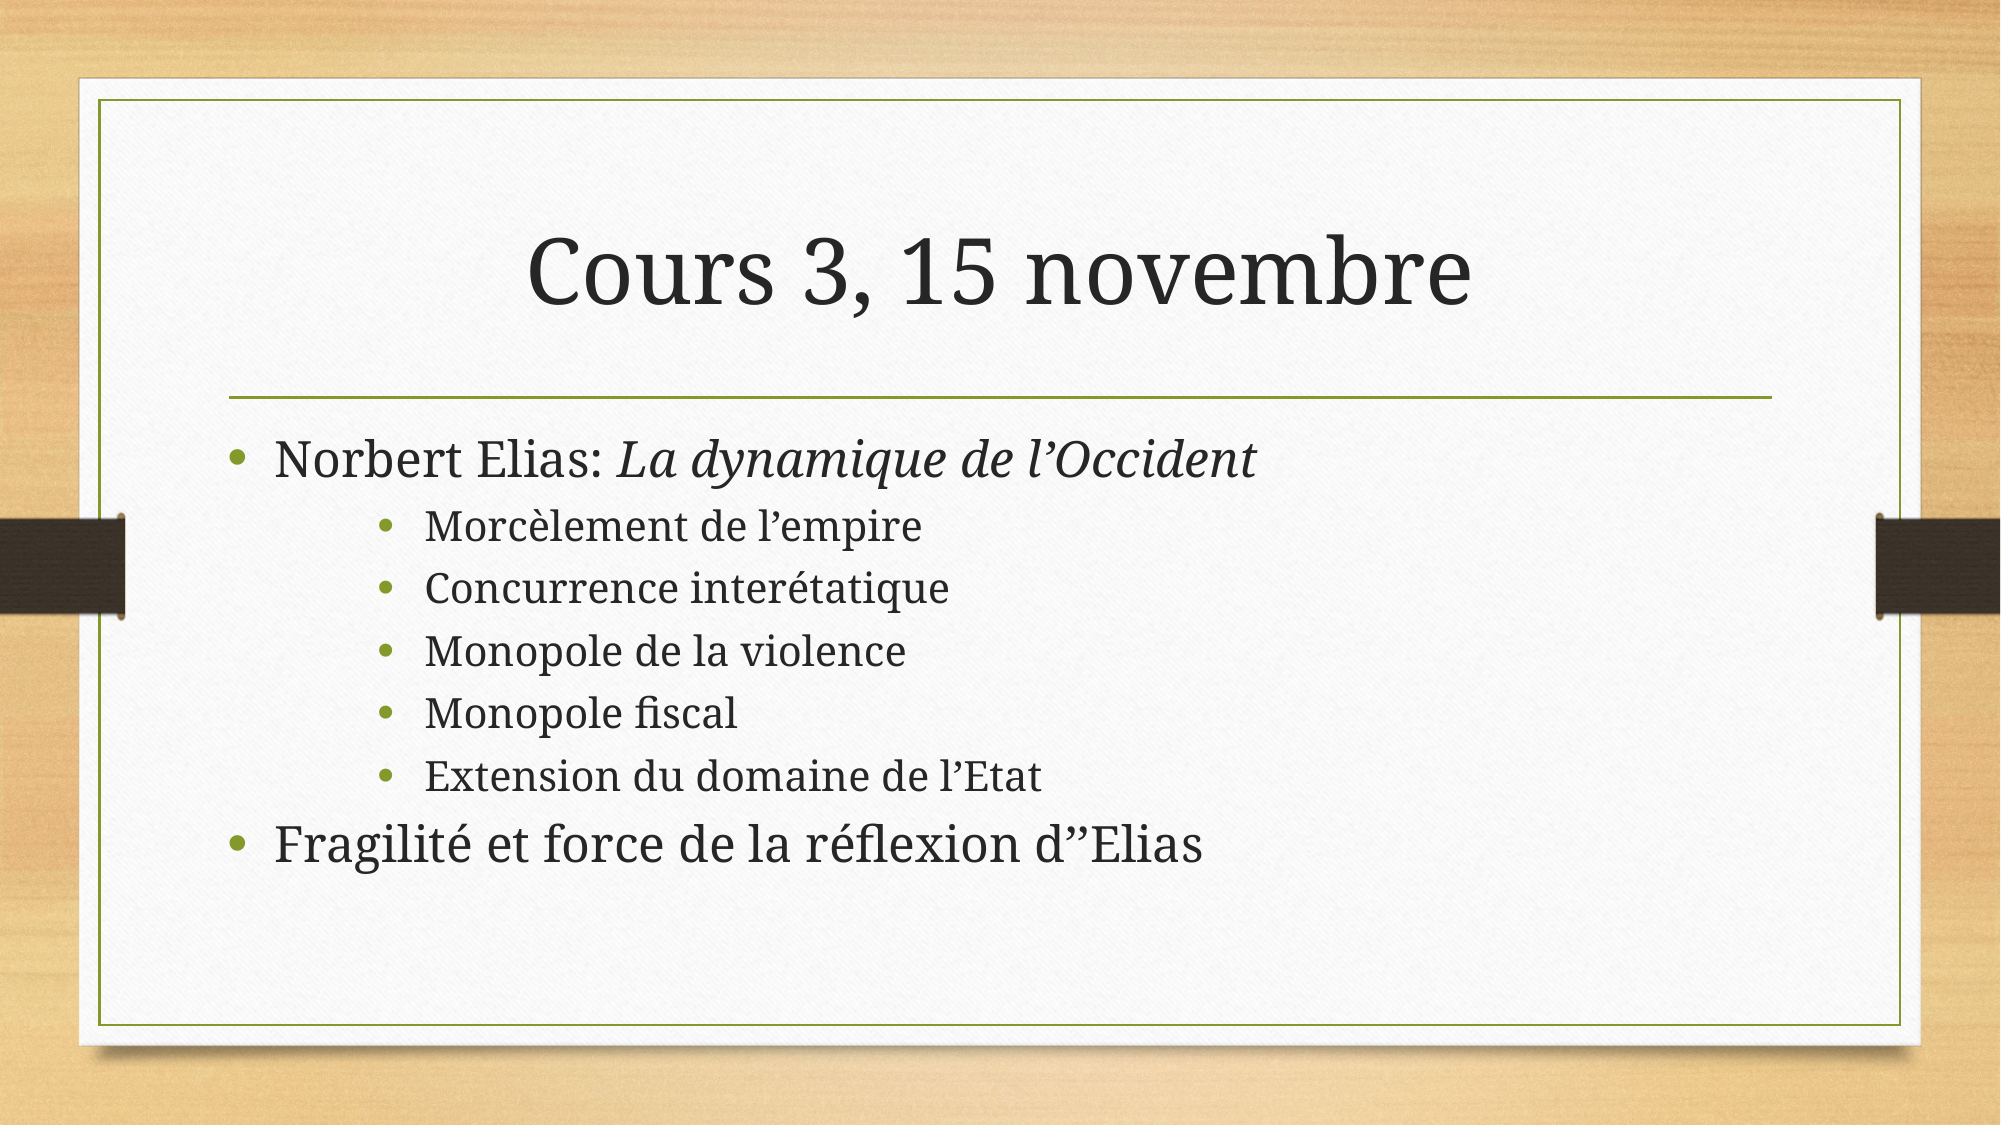

# Cours 3, 15 novembre
Norbert Elias: La dynamique de l’Occident
Morcèlement de l’empire
Concurrence interétatique
Monopole de la violence
Monopole fiscal
Extension du domaine de l’Etat
Fragilité et force de la réflexion d’’Elias